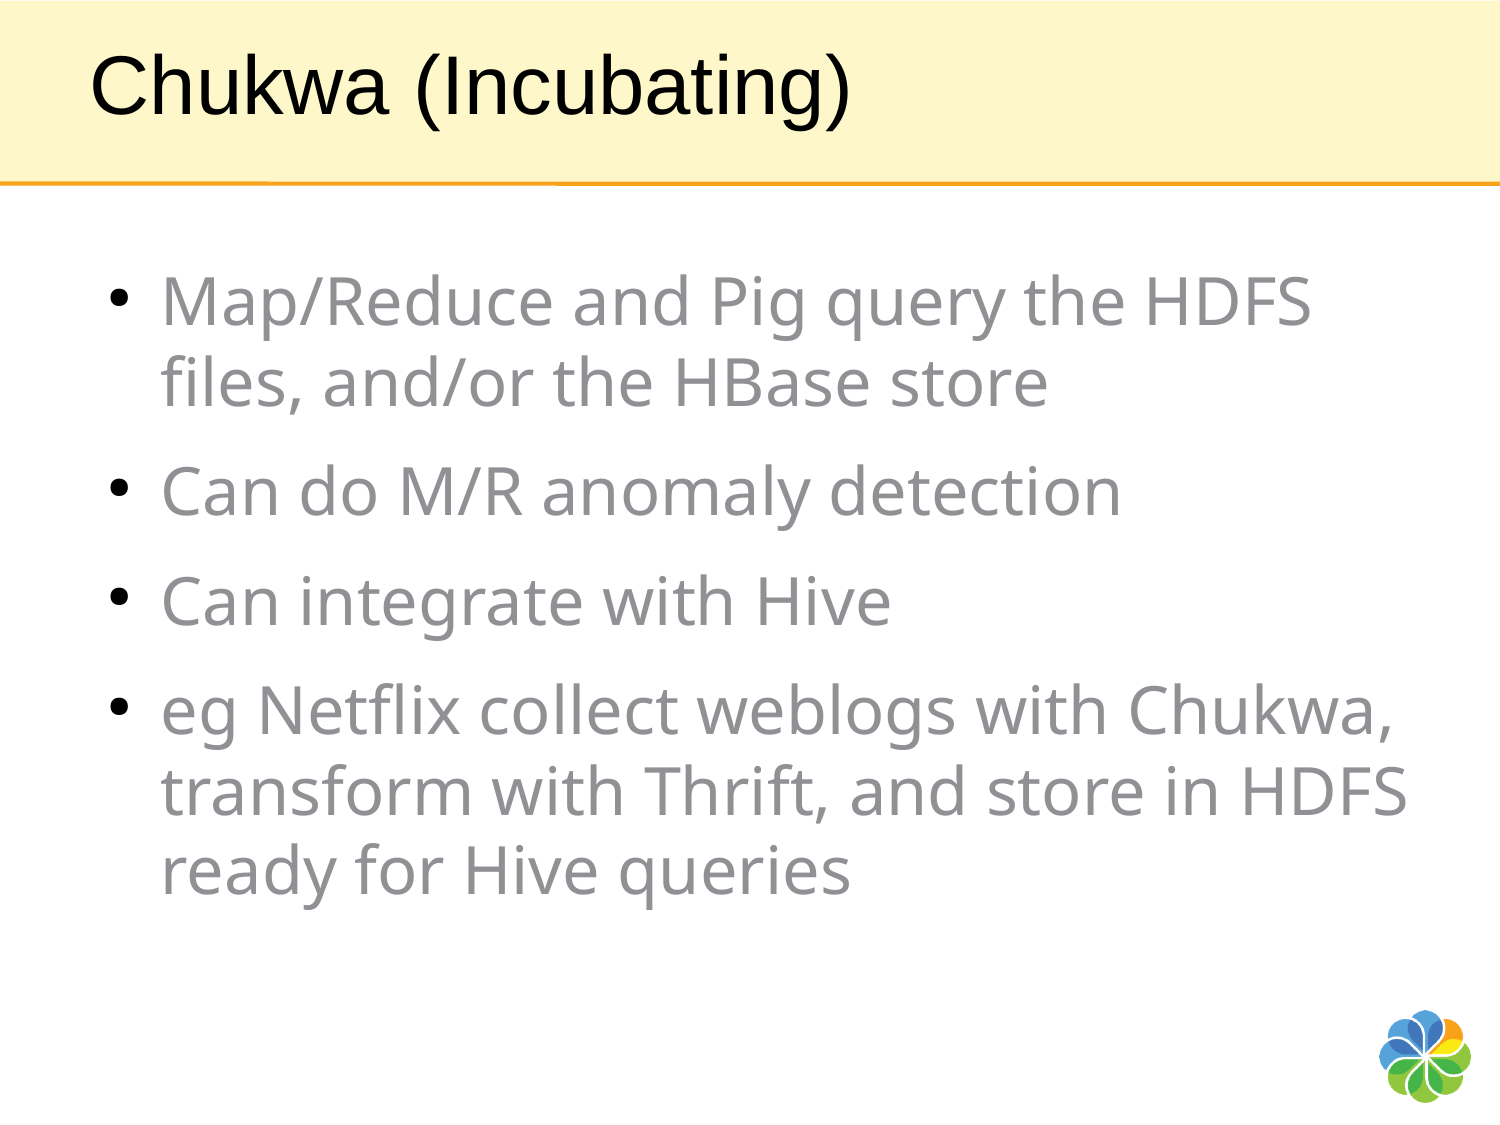

# Chukwa (Incubating)
Map/Reduce and Pig query the HDFS files, and/or the HBase store
Can do M/R anomaly detection
Can integrate with Hive
eg Netflix collect weblogs with Chukwa, transform with Thrift, and store in HDFS ready for Hive queries